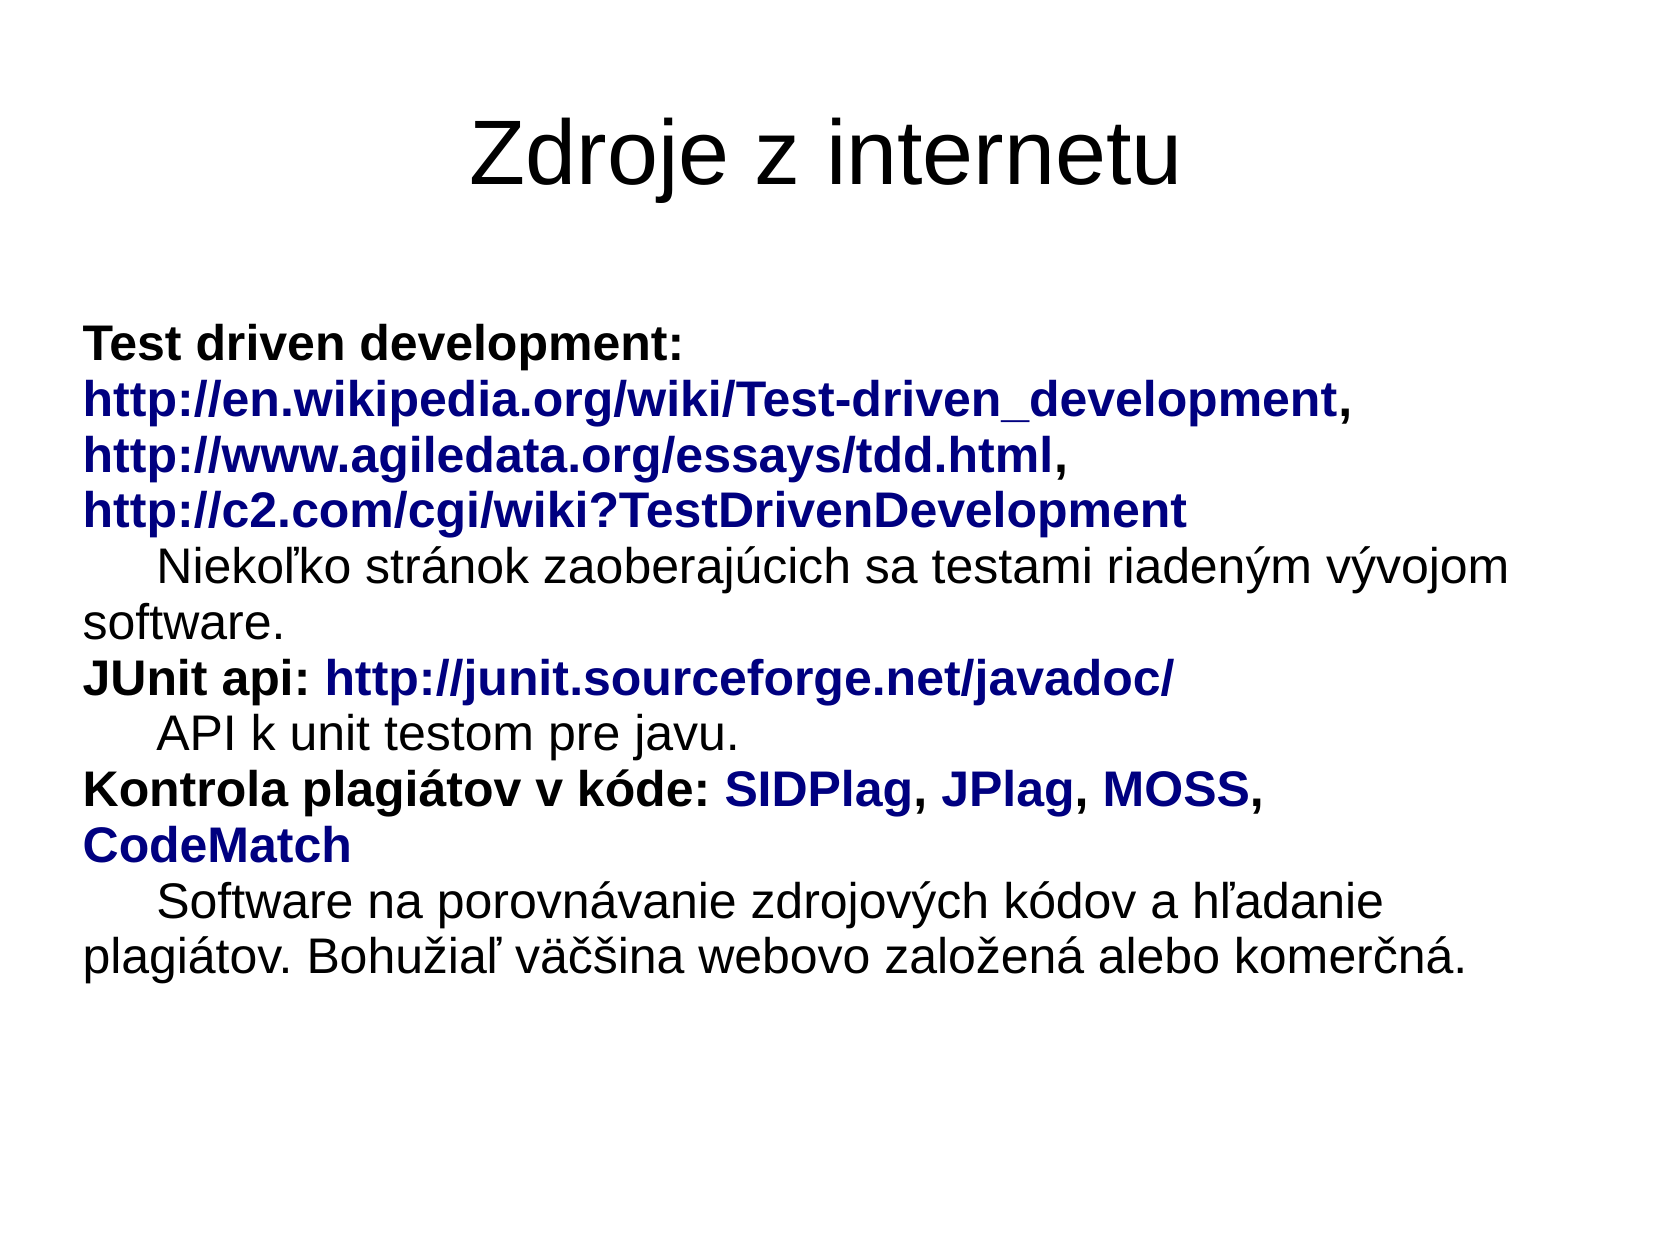

# Zdroje z internetu
Test driven development: http://en.wikipedia.org/wiki/Test-driven_development, http://www.agiledata.org/essays/tdd.html, http://c2.com/cgi/wiki?TestDrivenDevelopment
	Niekoľko stránok zaoberajúcich sa testami riadeným vývojom software.
JUnit api: http://junit.sourceforge.net/javadoc/
	API k unit testom pre javu.
Kontrola plagiátov v kóde: SIDPlag, JPlag, MOSS, CodeMatch
	Software na porovnávanie zdrojových kódov a hľadanie plagiátov. Bohužiaľ väčšina webovo založená alebo komerčná.